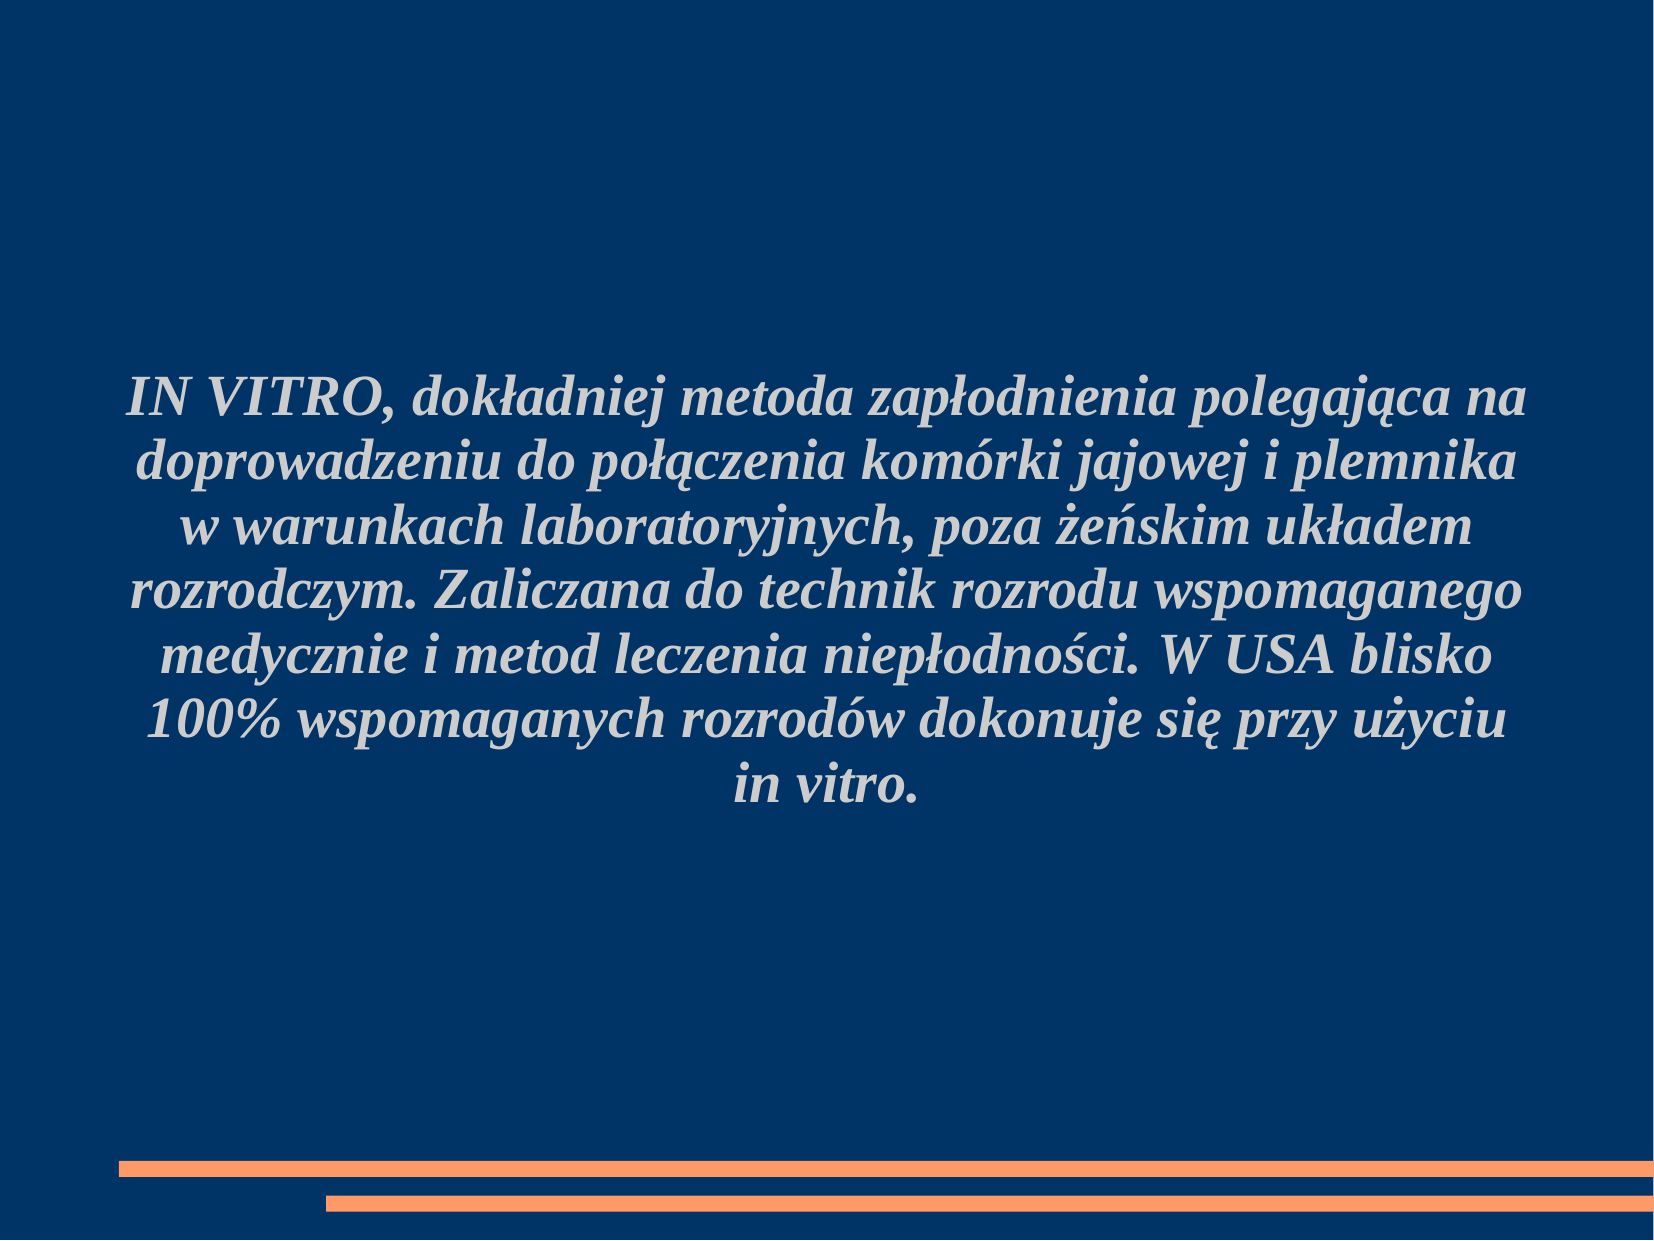

# IN VITRO, dokładniej metoda zapłodnienia polegająca na doprowadzeniu do połączenia komórki jajowej i plemnika w warunkach laboratoryjnych, poza żeńskim układem rozrodczym. Zaliczana do technik rozrodu wspomaganego medycznie i metod leczenia niepłodności. W USA blisko 100% wspomaganych rozrodów dokonuje się przy użyciu in vitro.